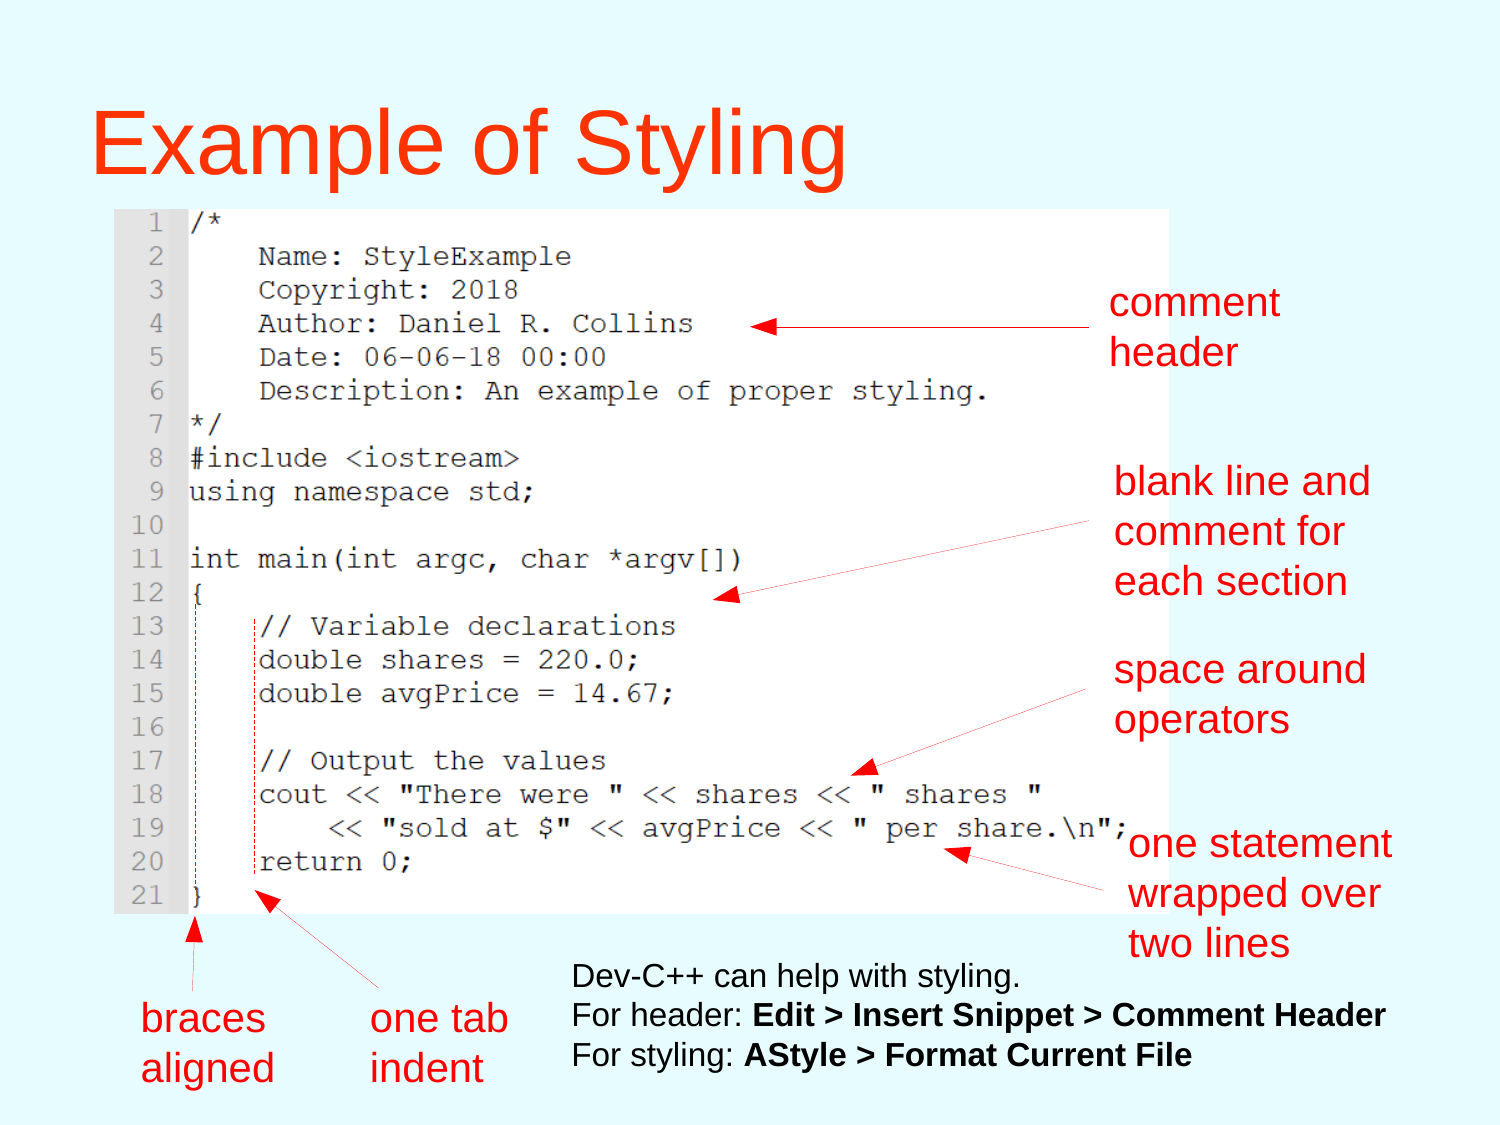

# Example of Styling
comment header
blank line and comment for each section
braces aligned
one tab indent
space around operators
one statement wrapped over two lines
Dev-C++ can help with styling.
For header: Edit > Insert Snippet > Comment Header
For styling: AStyle > Format Current File